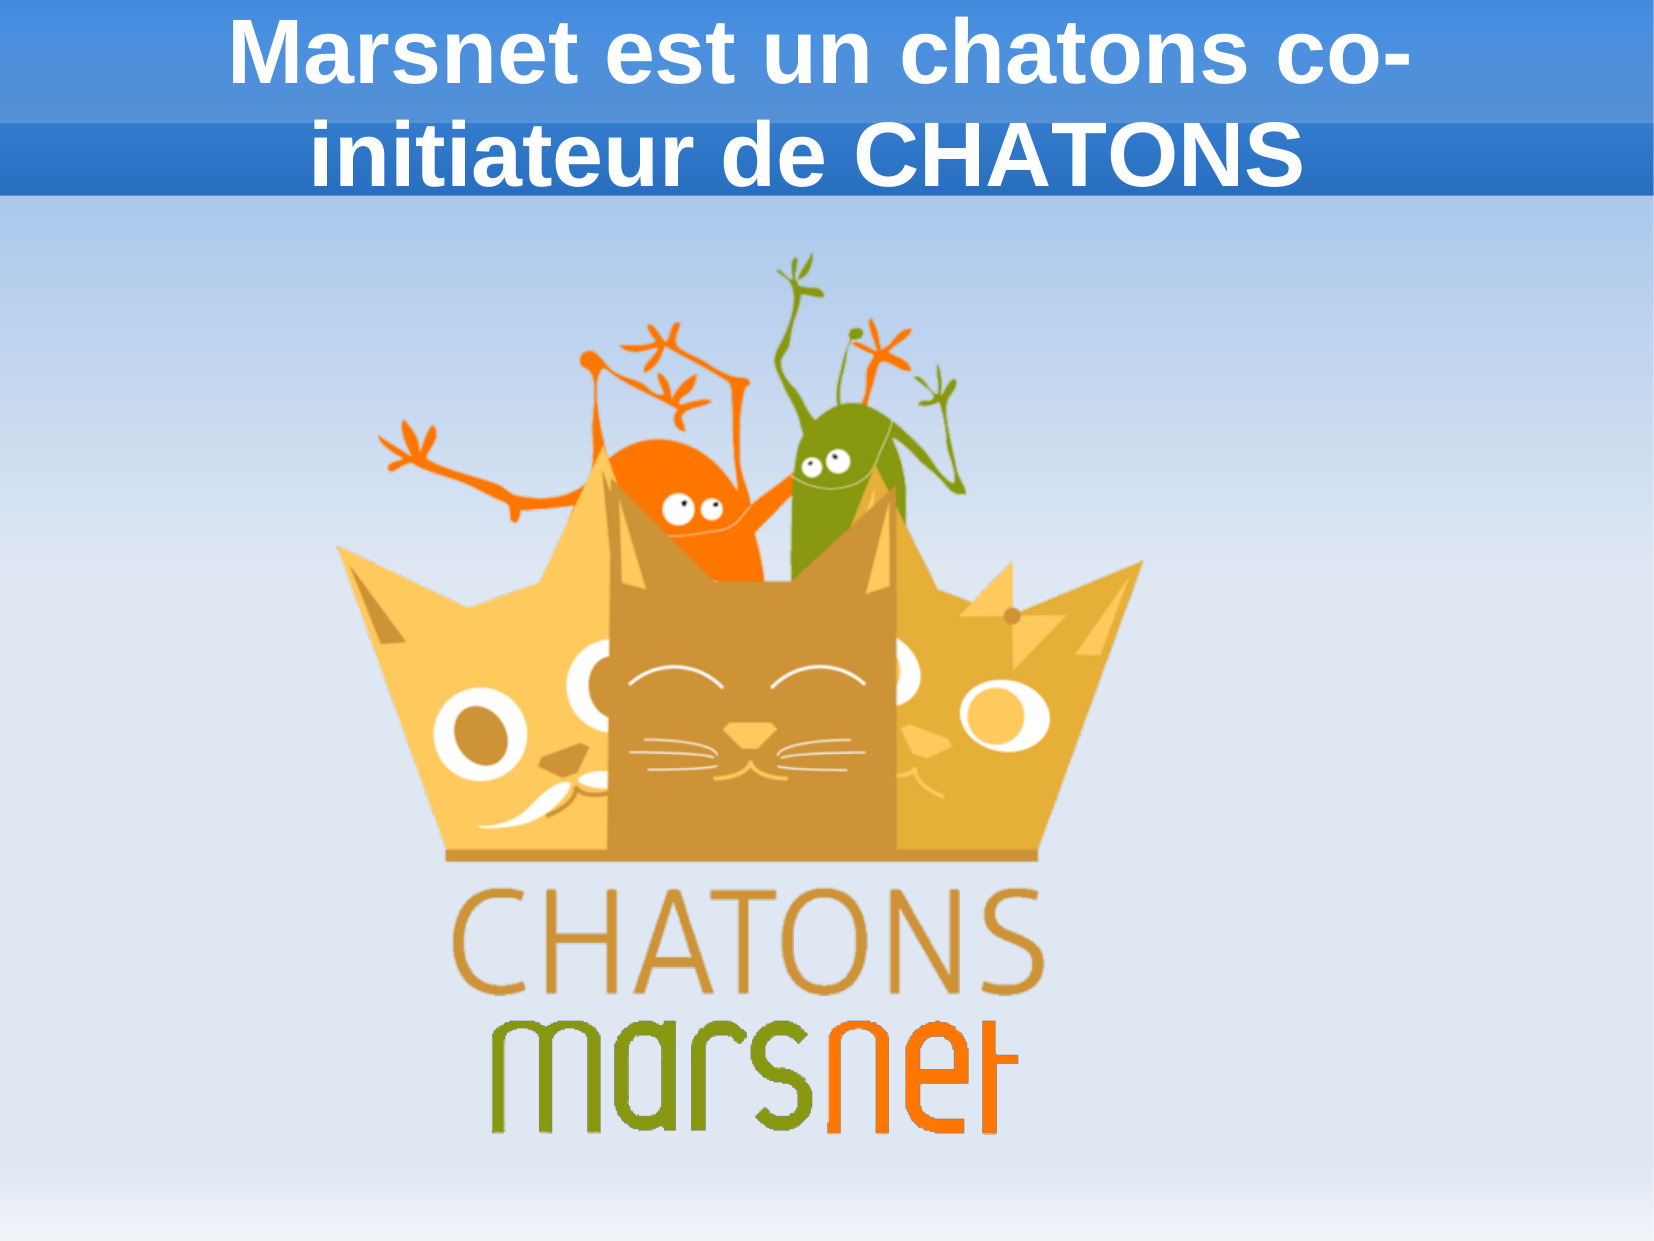

# Marsnet est un chatons co-initiateur de CHATONS